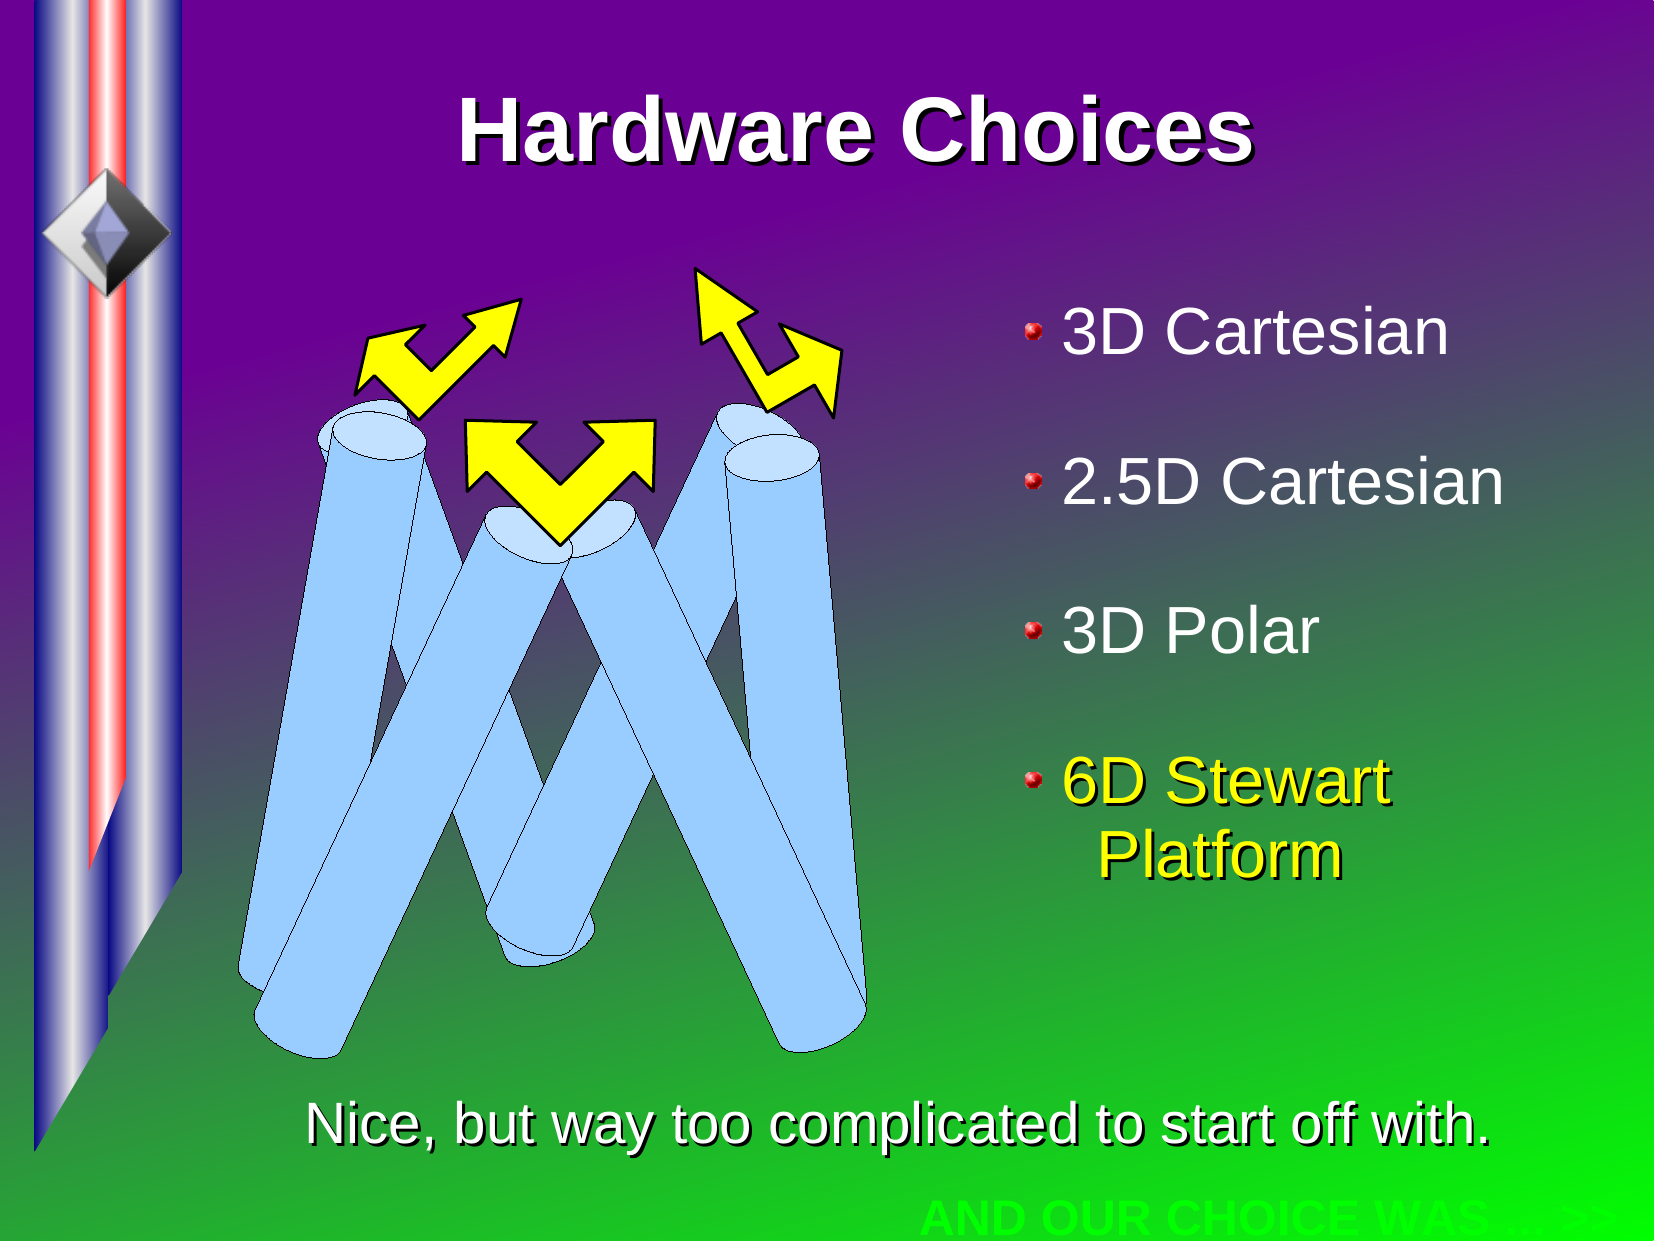

# Hardware Choices
3D Cartesian
2.5D Cartesian
3D Polar
6D Stewart Platform
Nice, but way too complicated to start off with.
AND OUR CHOICE WAS ... >>